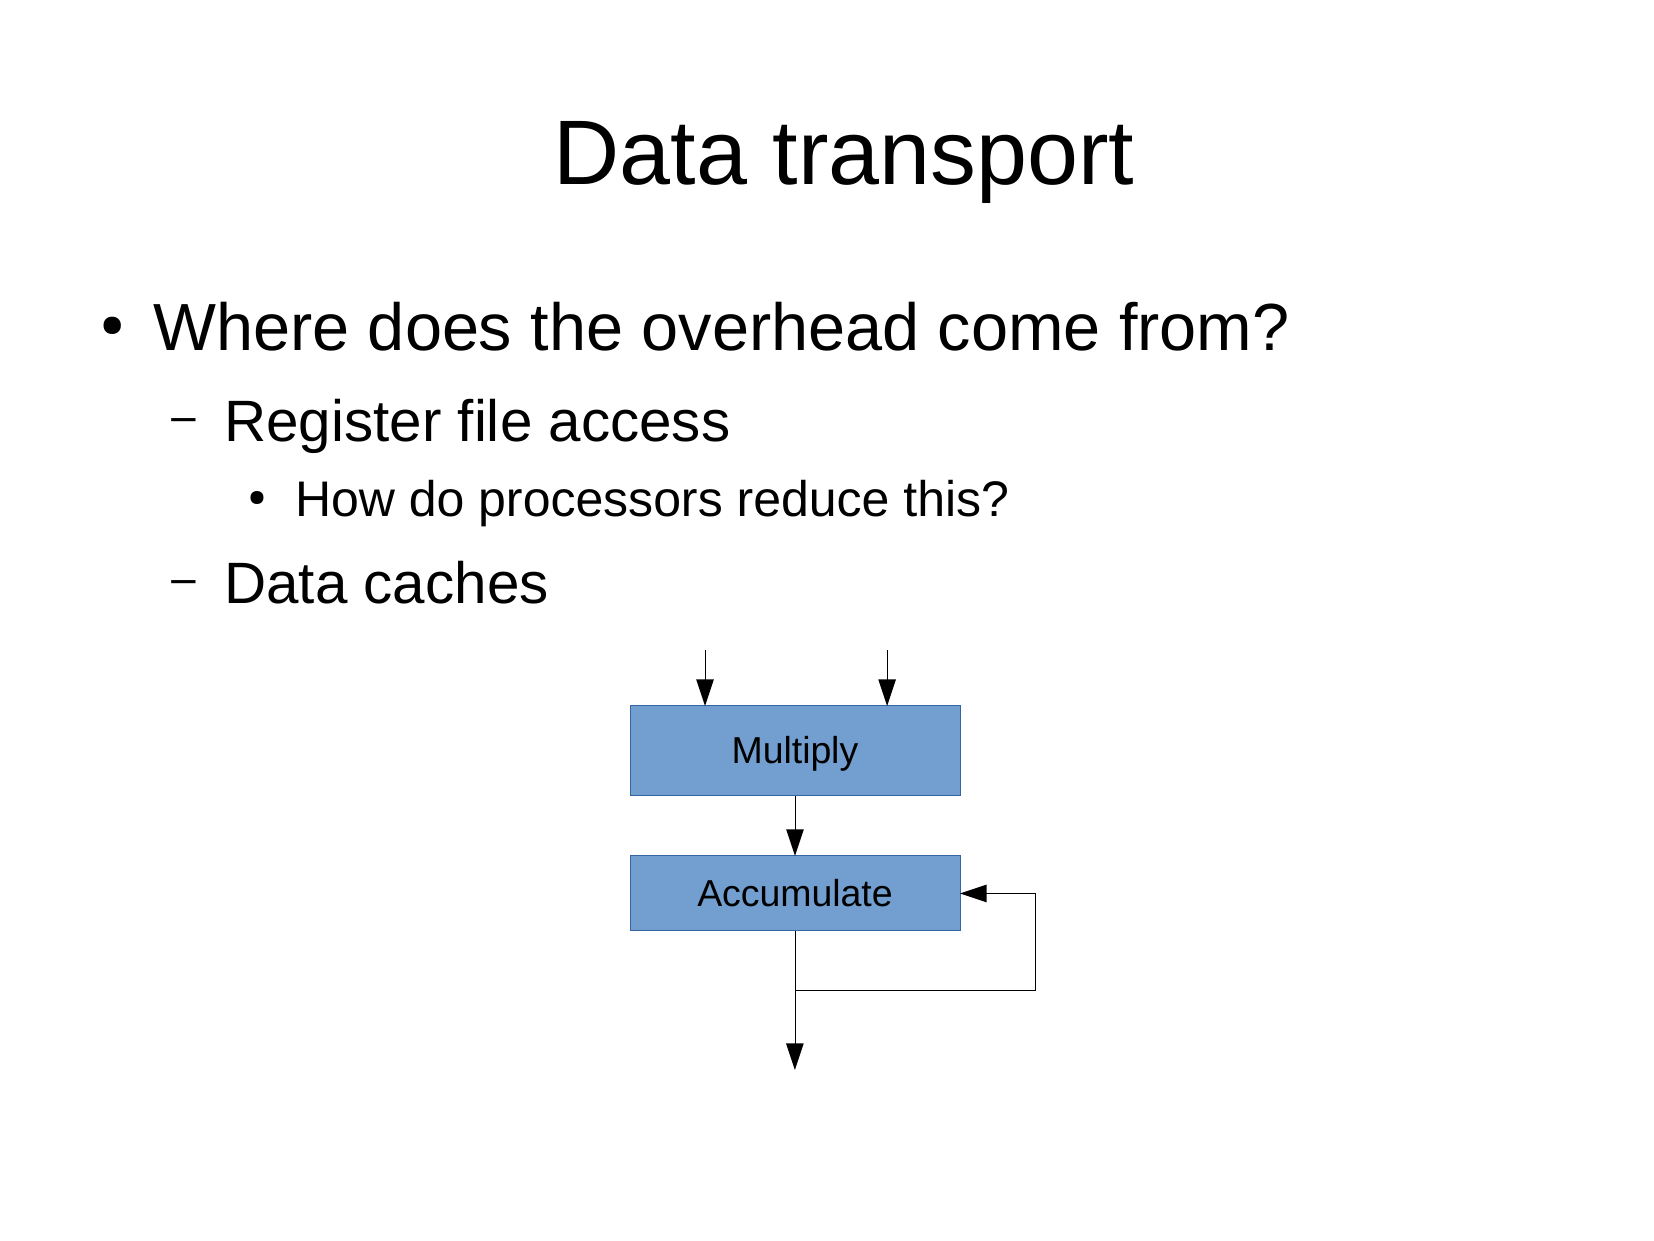

# Data transport
Where does the overhead come from?
Register file access
How do processors reduce this?
Data caches
Multiply
Accumulate